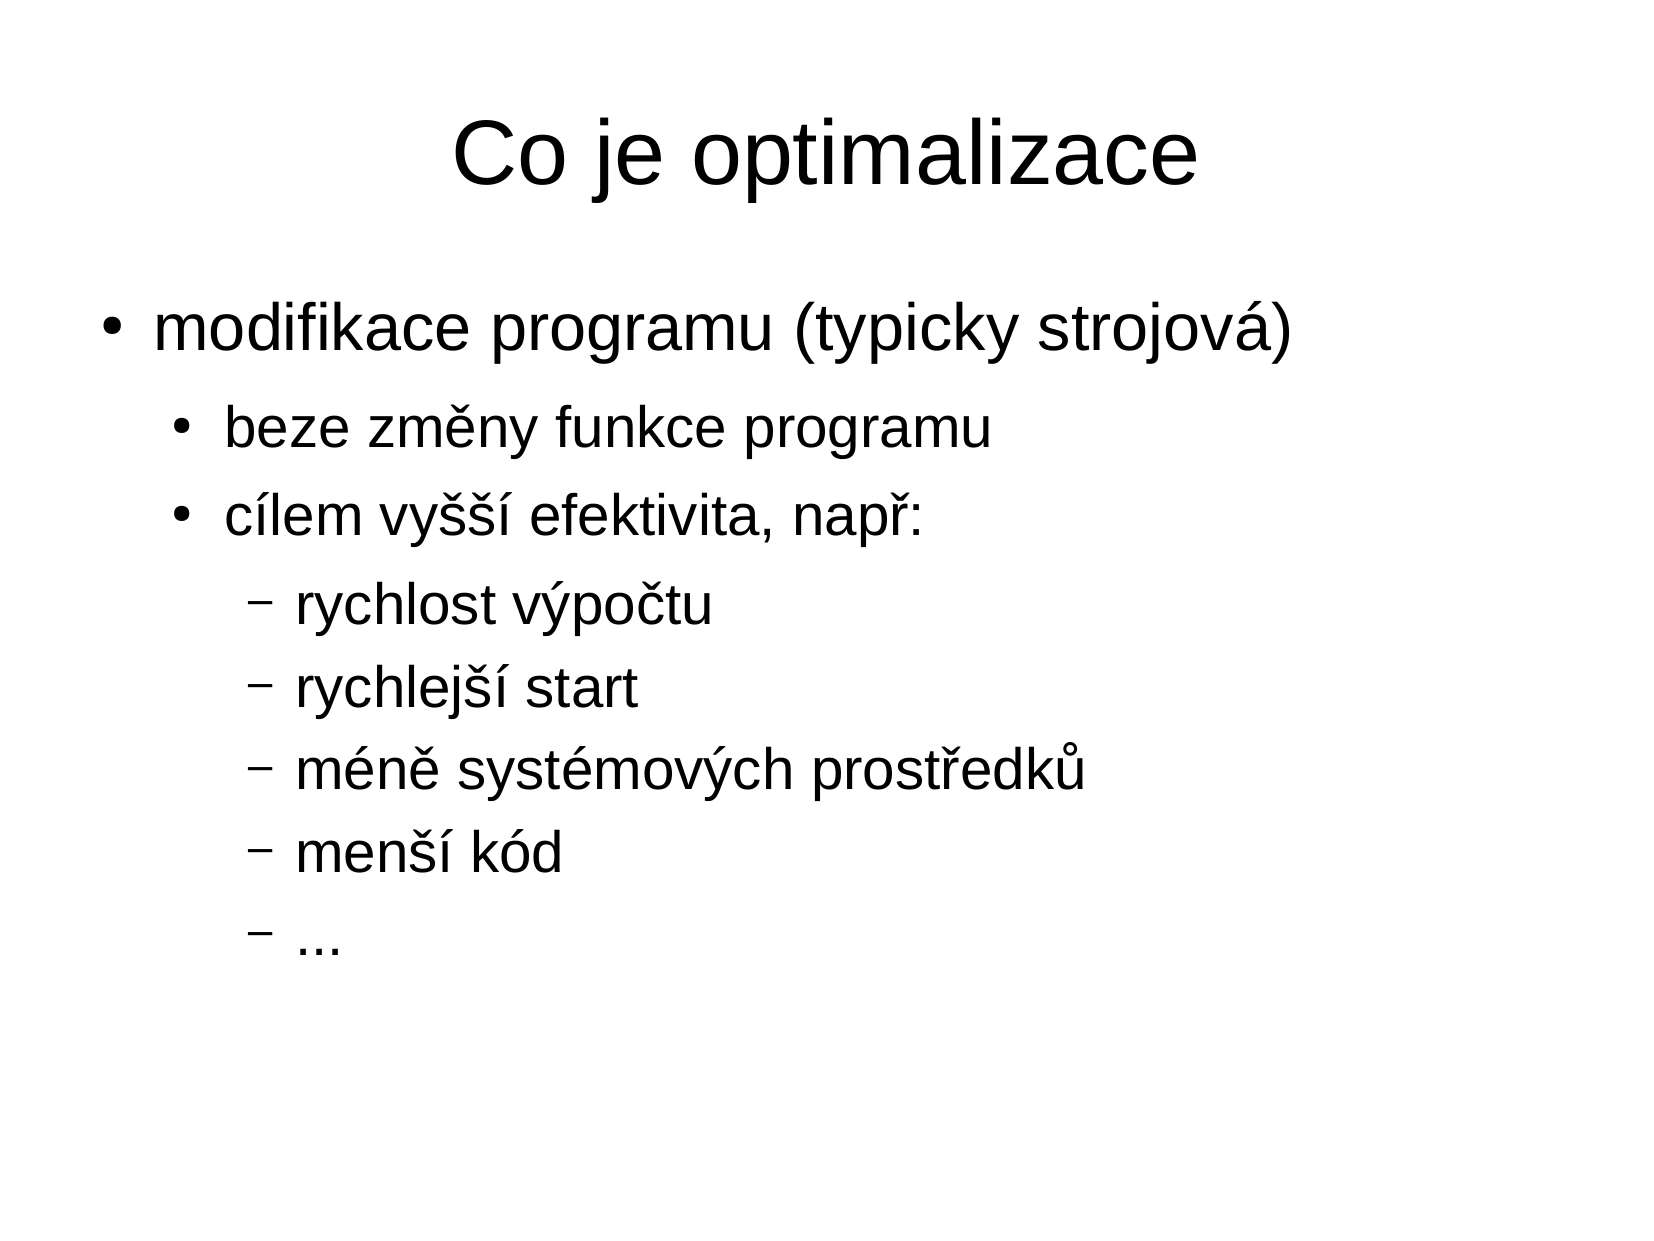

# Co je optimalizace
modifikace programu (typicky strojová)
beze změny funkce programu
cílem vyšší efektivita, např:
rychlost výpočtu
rychlejší start
méně systémových prostředků
menší kód
...